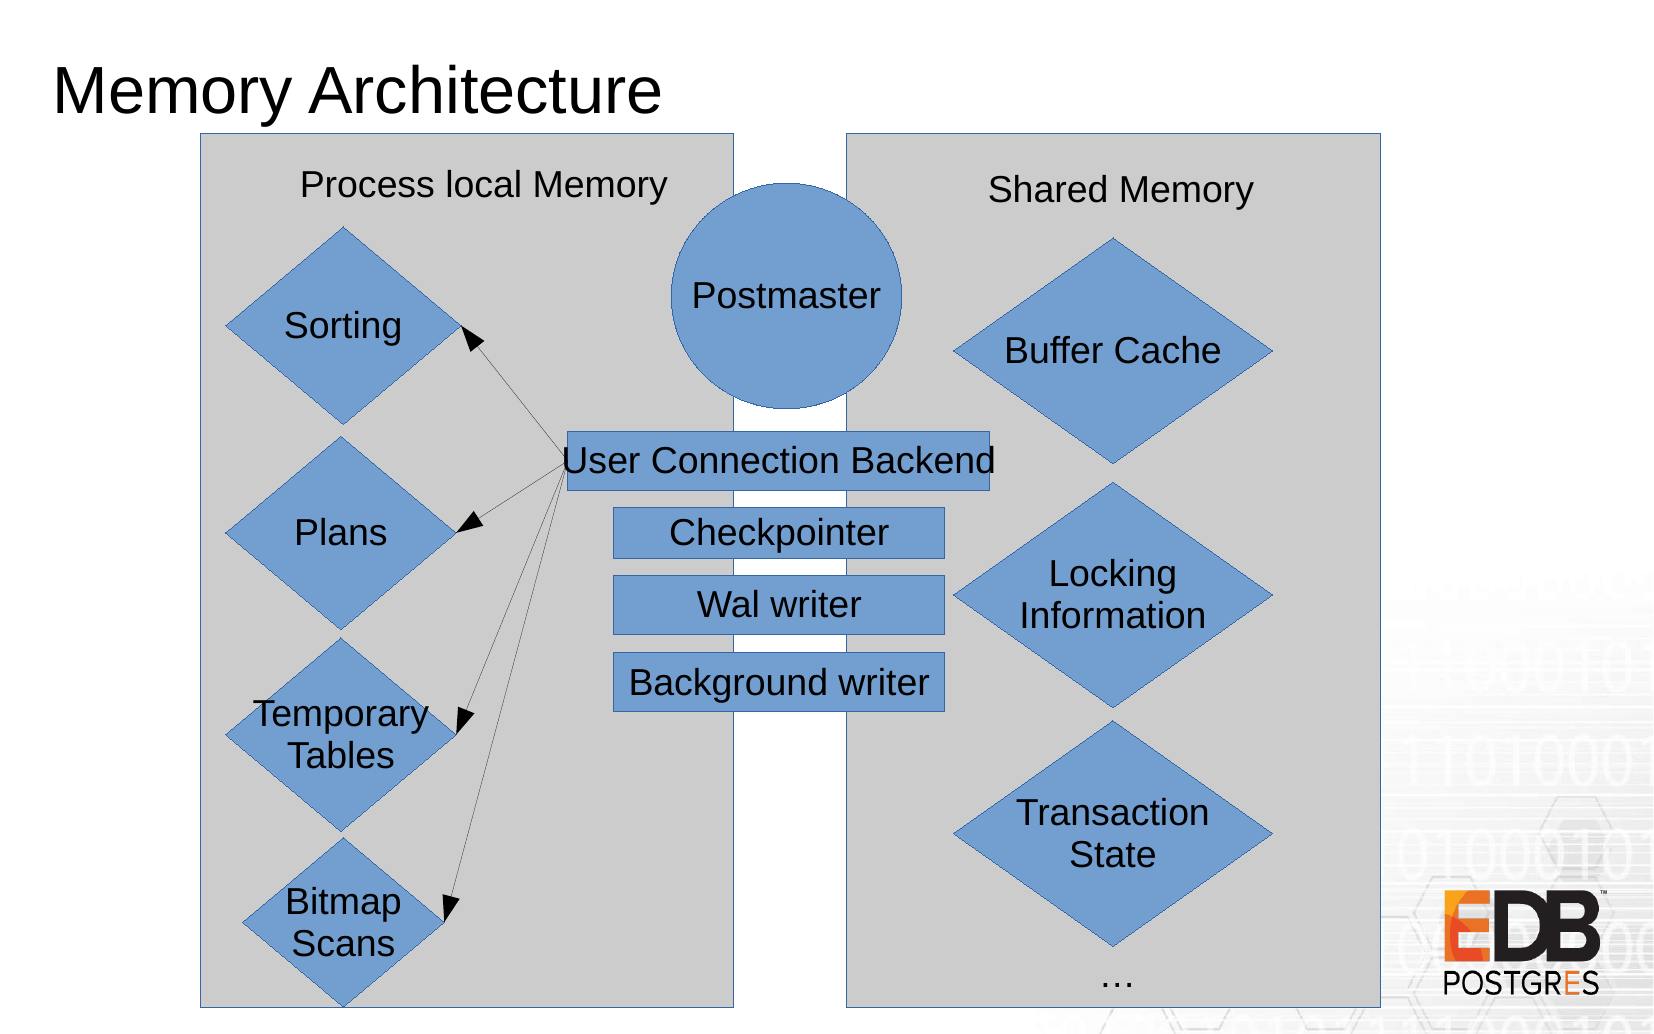

# Memory Architecture
Process local Memory
Shared Memory
Postmaster
Sorting
Buffer Cache
User Connection Backend
Plans
Locking
Information
Checkpointer
Wal writer
Temporary
Tables
Background writer
Transaction
State
Bitmap
Scans
…